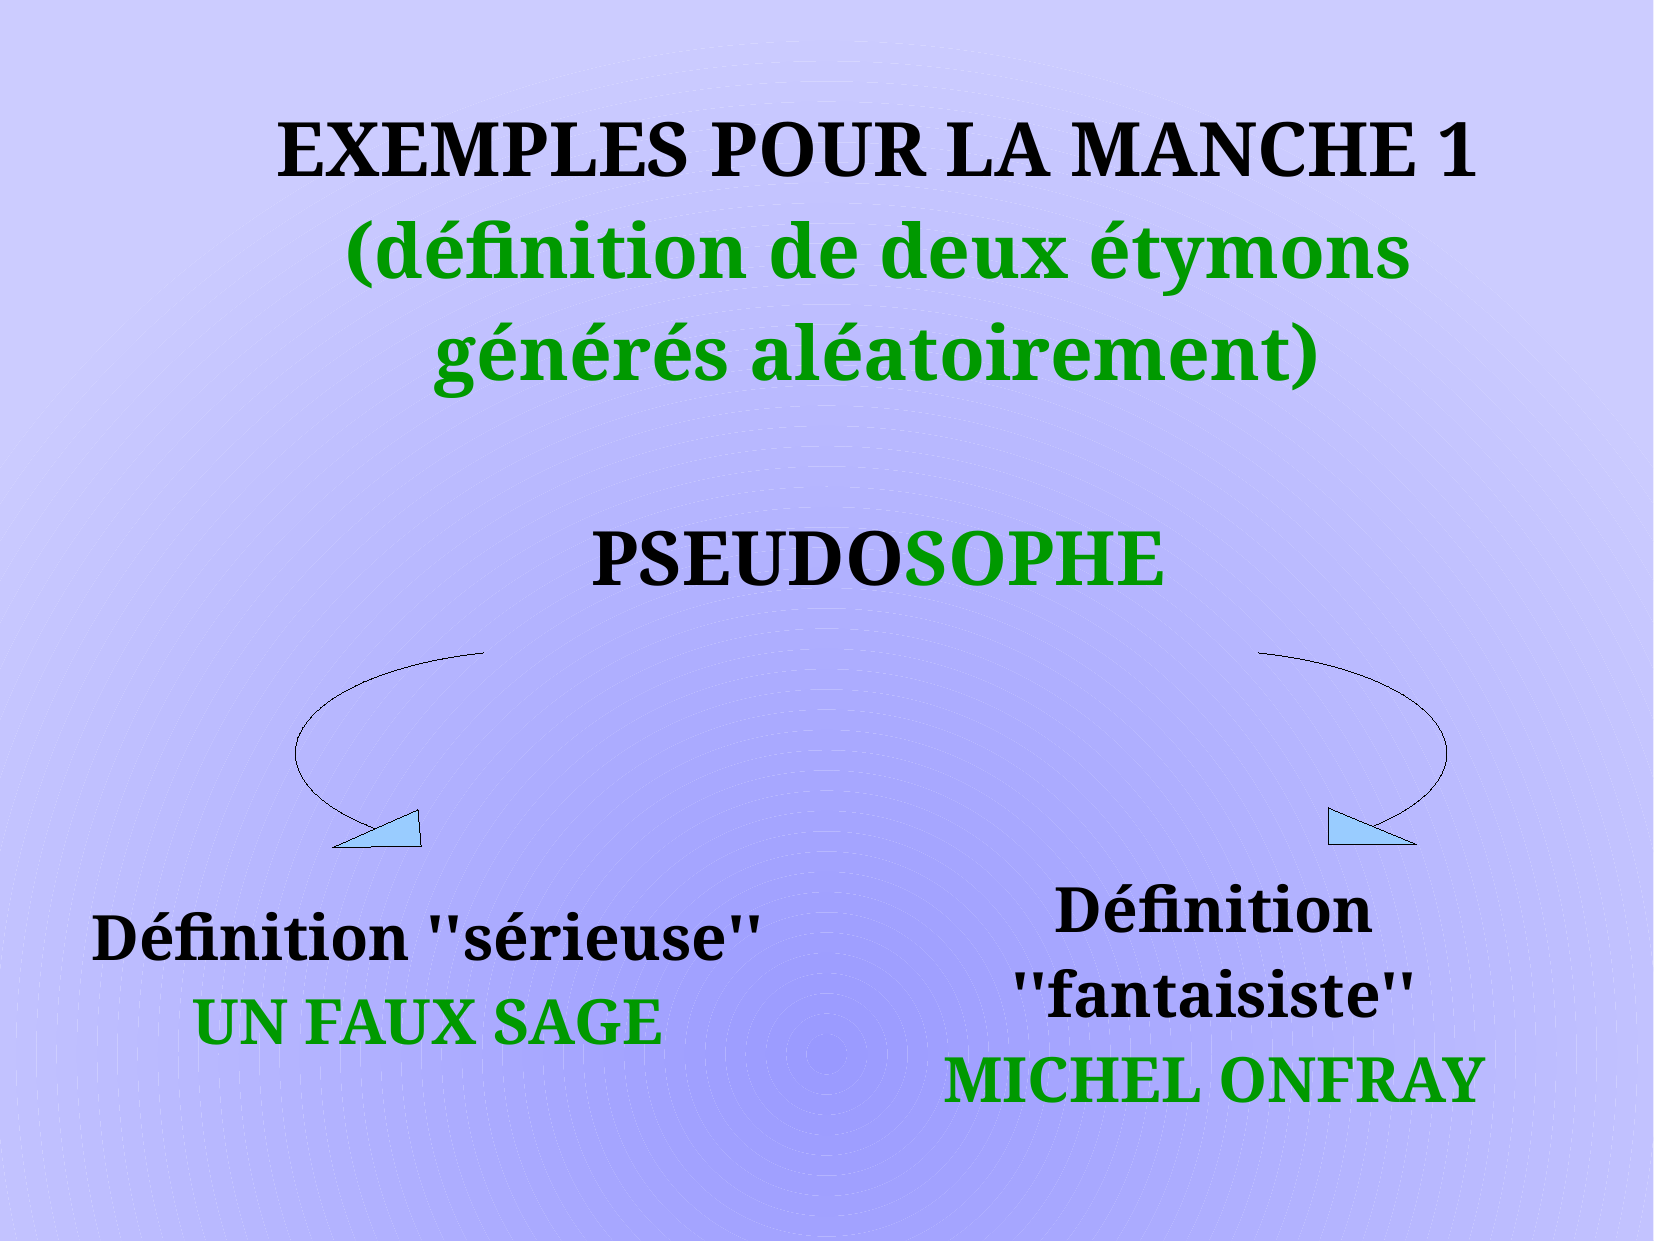

EXEMPLES POUR LA MANCHE 1
(définition de deux étymons générés aléatoirement)
PSEUDOSOPHE
Définition ''fantaisiste''
MICHEL ONFRAY
Définition ''sérieuse''
UN FAUX SAGE